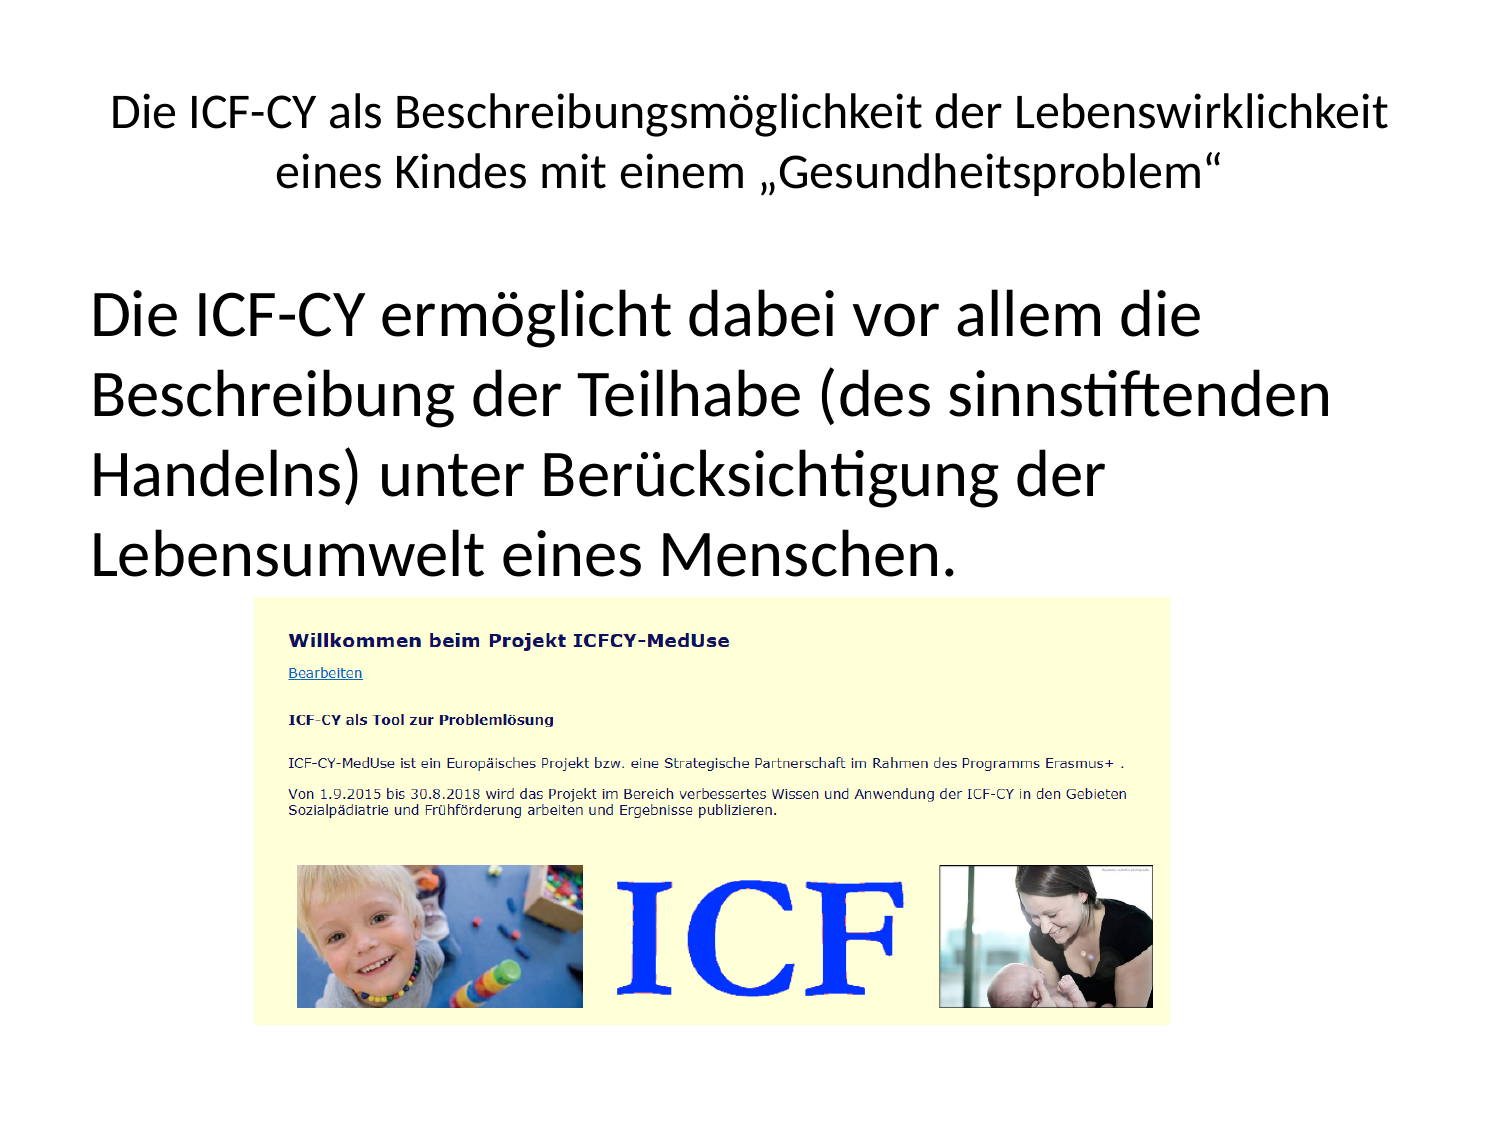

# Die ICF-CY als Beschreibungsmöglichkeit der Lebenswirklichkeit eines Kindes mit einem „Gesundheitsproblem“
Die ICF-CY ermöglicht dabei vor allem die Beschreibung der Teilhabe (des sinnstiftenden Handelns) unter Berücksichtigung der Lebensumwelt eines Menschen.